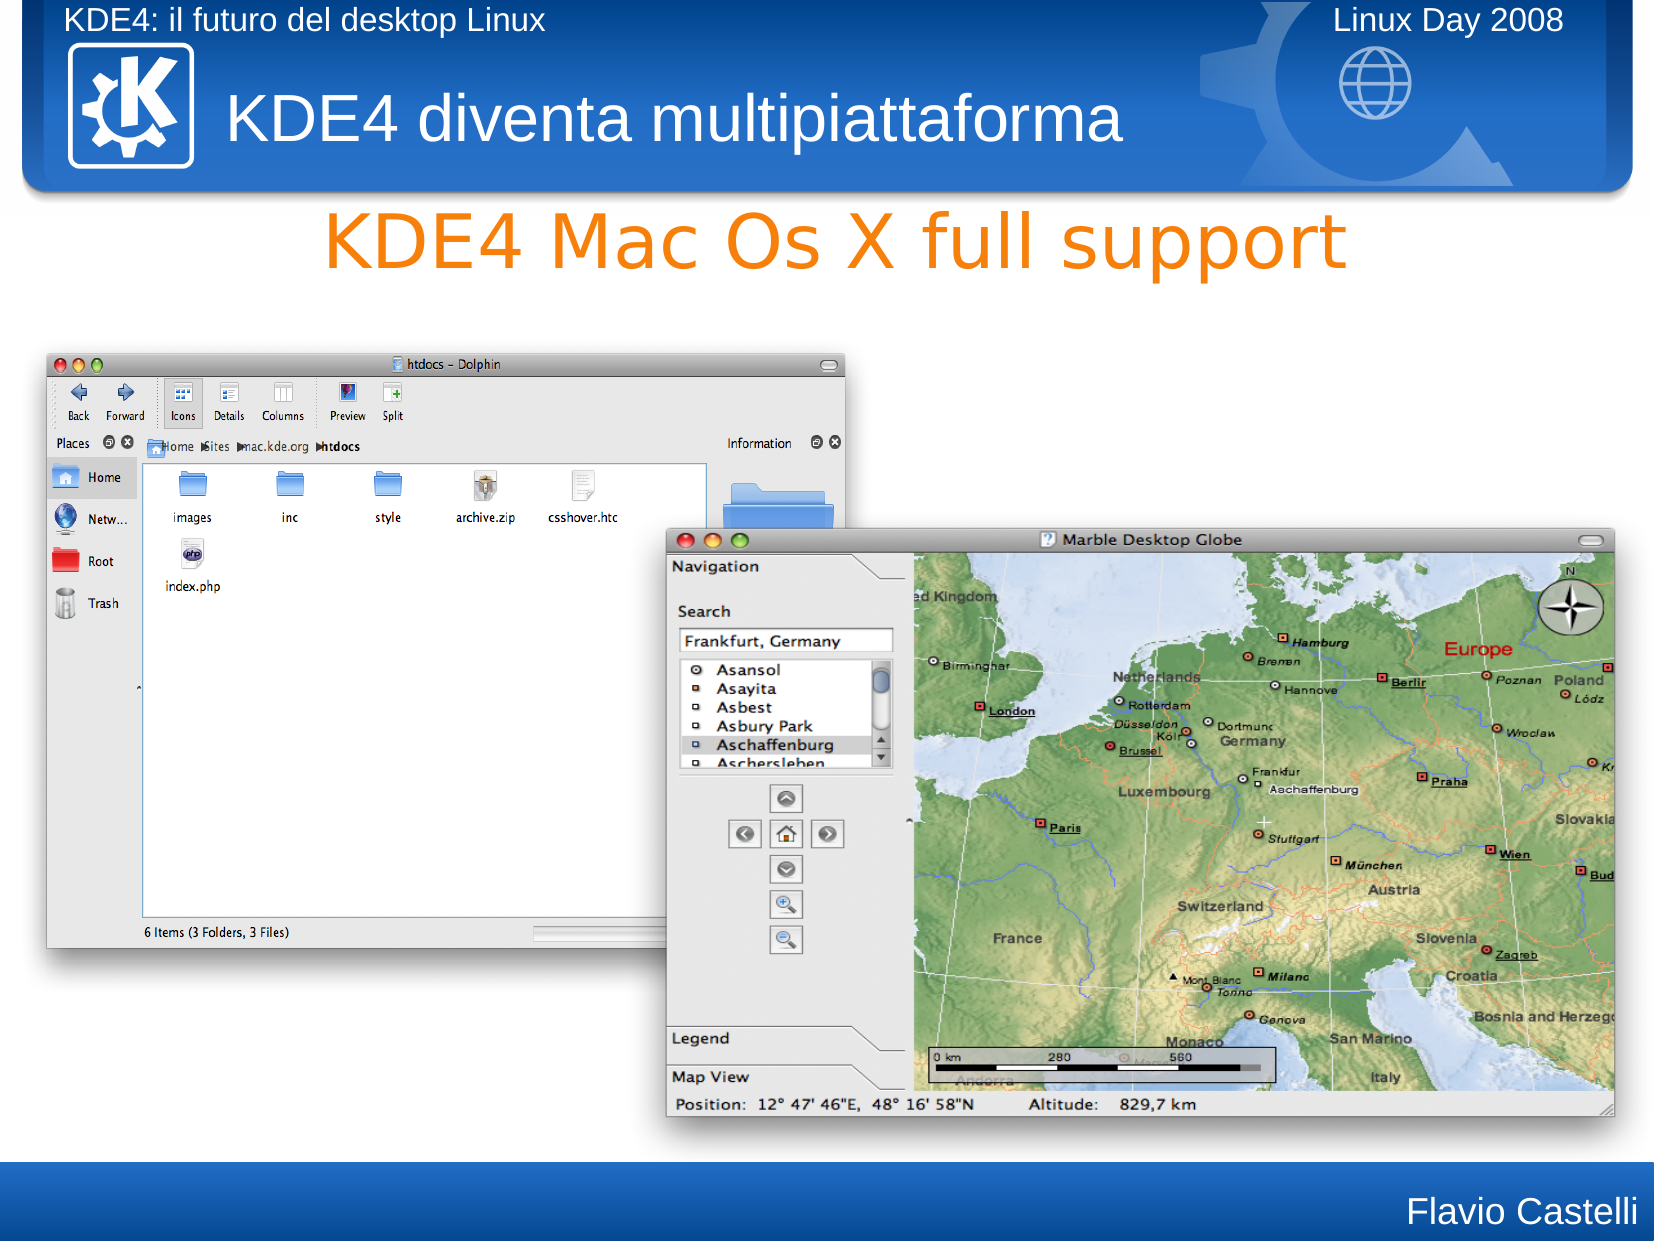

# KDE4 diventa multipiattaforma
KDE4 Mac Os X full support